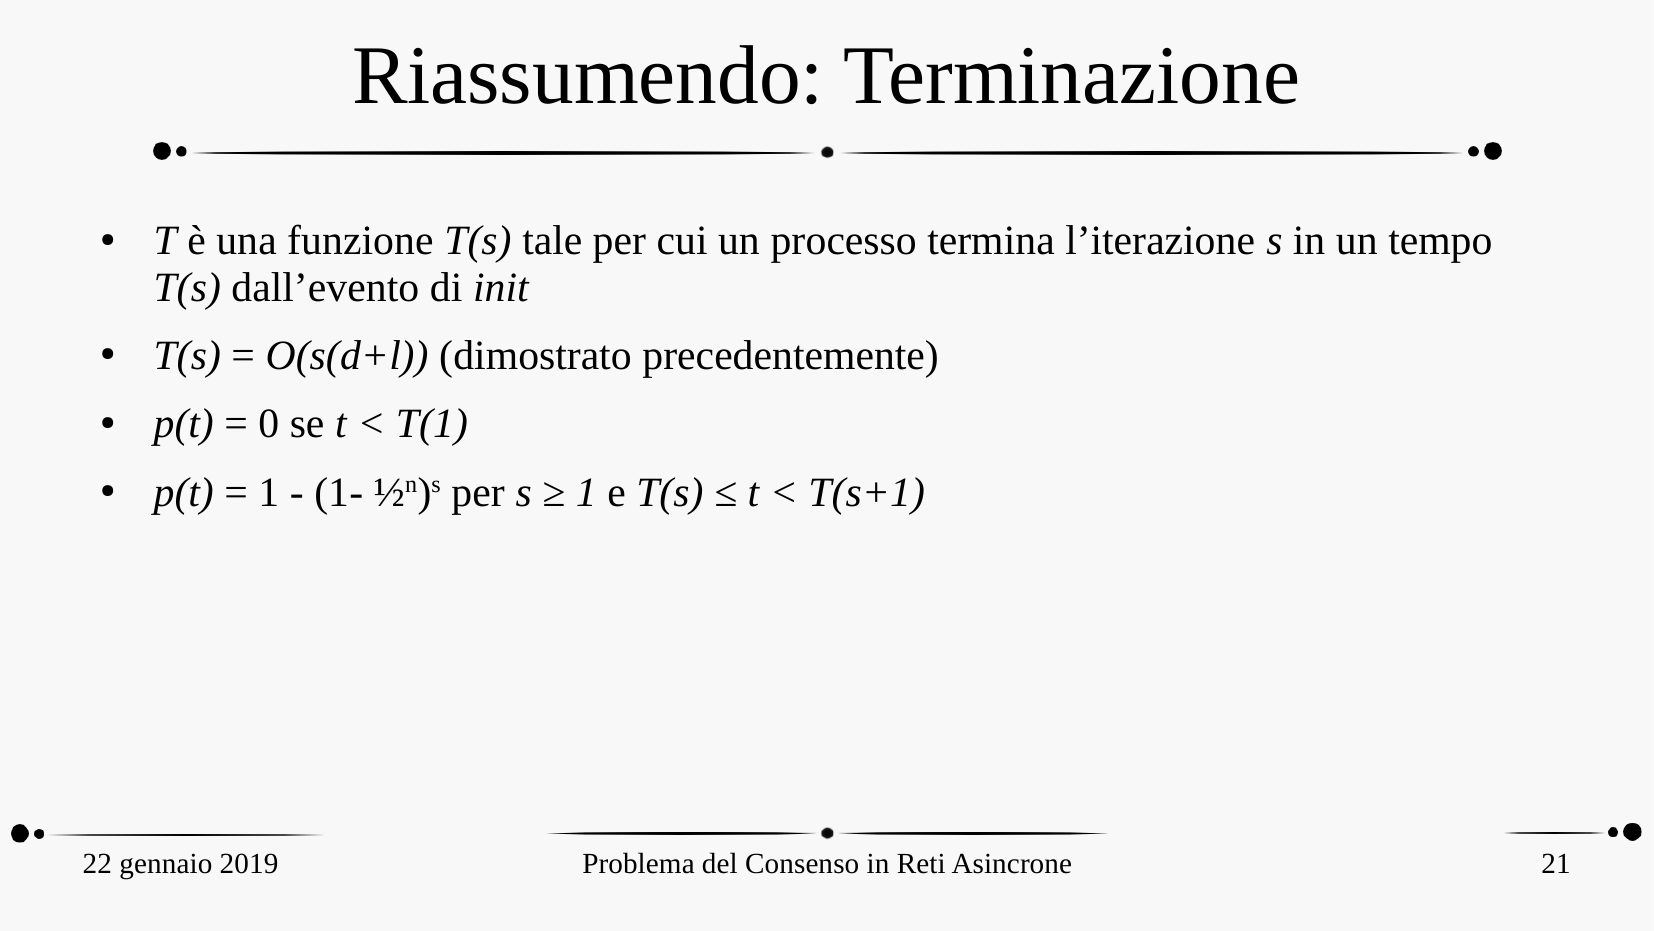

# Riassumendo: Terminazione
T è una funzione T(s) tale per cui un processo termina l’iterazione s in un tempo T(s) dall’evento di init
T(s) = O(s(d+l)) (dimostrato precedentemente)
p(t) = 0 se t < T(1)
p(t) = 1 - (1- ½n)s per s ≥ 1 e T(s) ≤ t < T(s+1)
22 gennaio 2019
Problema del Consenso in Reti Asincrone
21